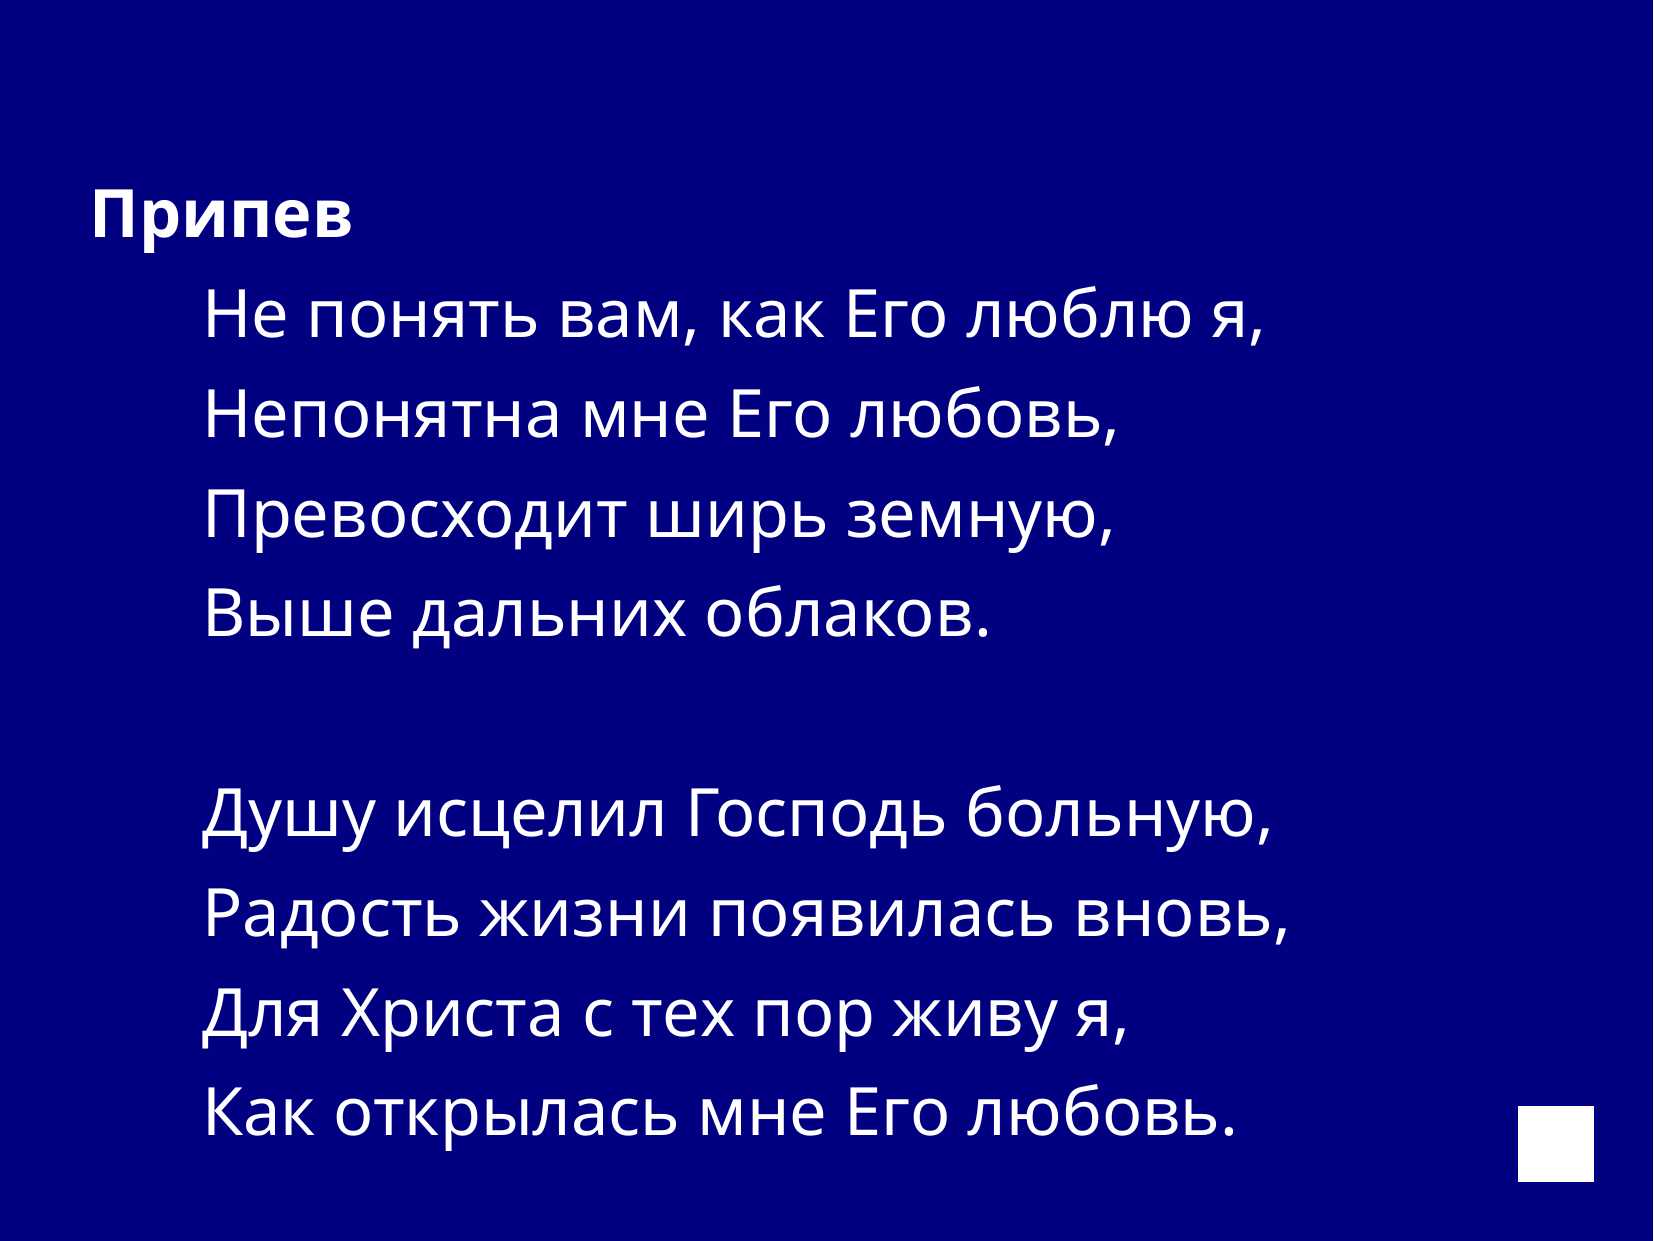

Припев
	Не понять вам, как Его люблю я,
	Непонятна мне Его любовь,
	Превосходит ширь земную,
	Выше дальних облаков.
	Душу исцелил Господь больную,
	Радость жизни появилась вновь,
	Для Христа с тех пор живу я,
	Как открылась мне Его любовь.